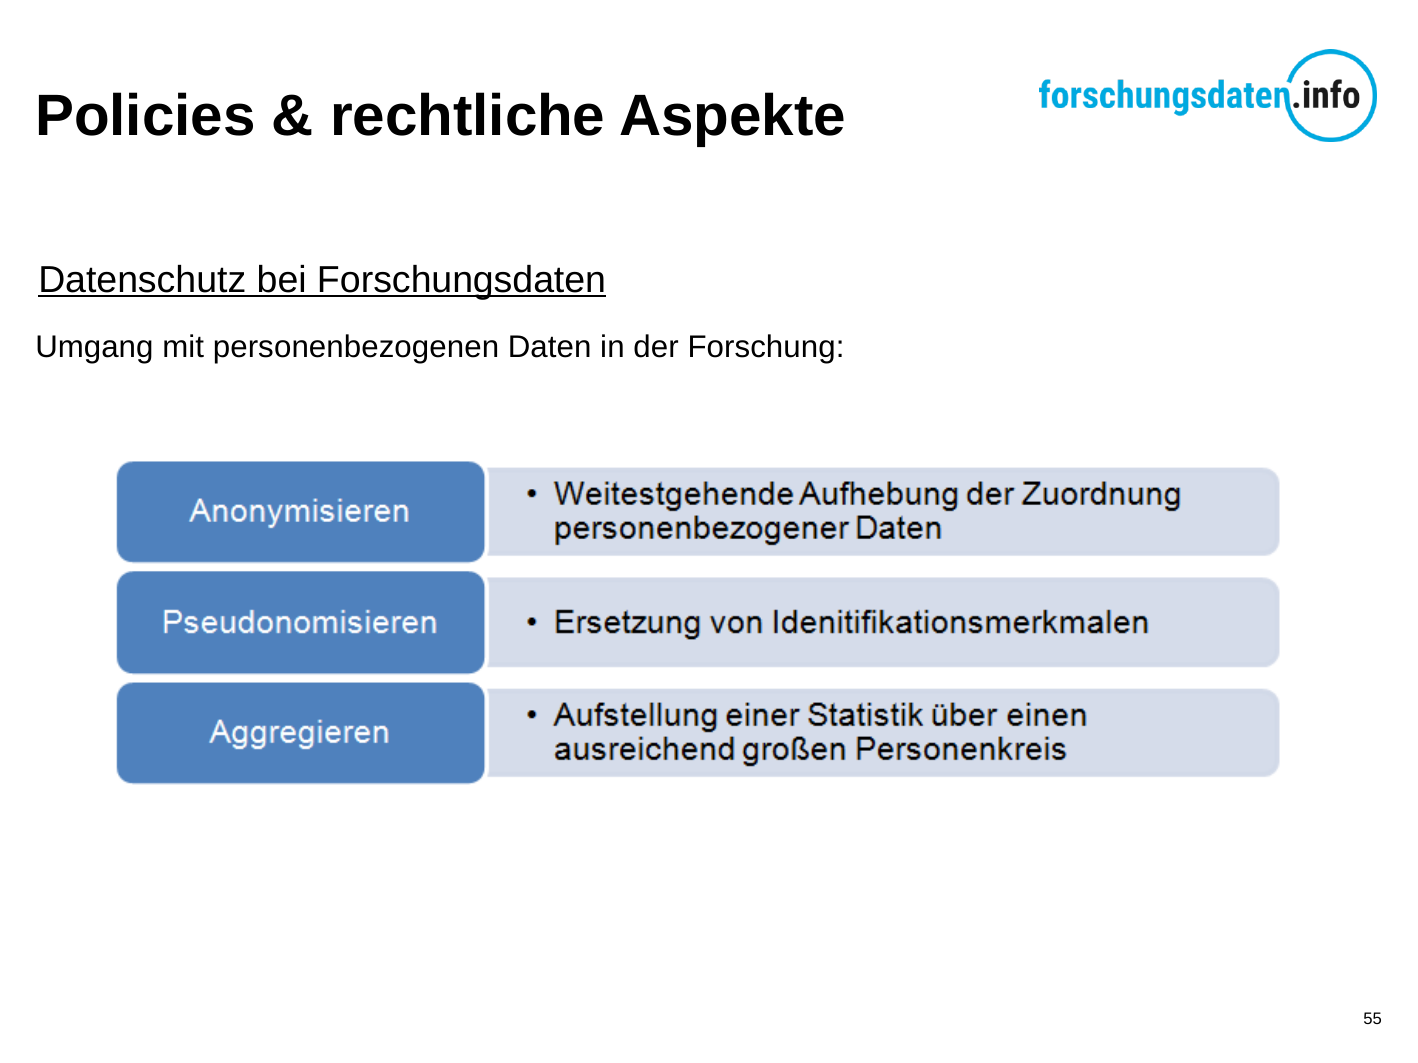

# Policies & rechtliche Aspekte
Datenschutz bei Forschungsdaten
Umgang mit personenbezogenen Daten in der Forschung: